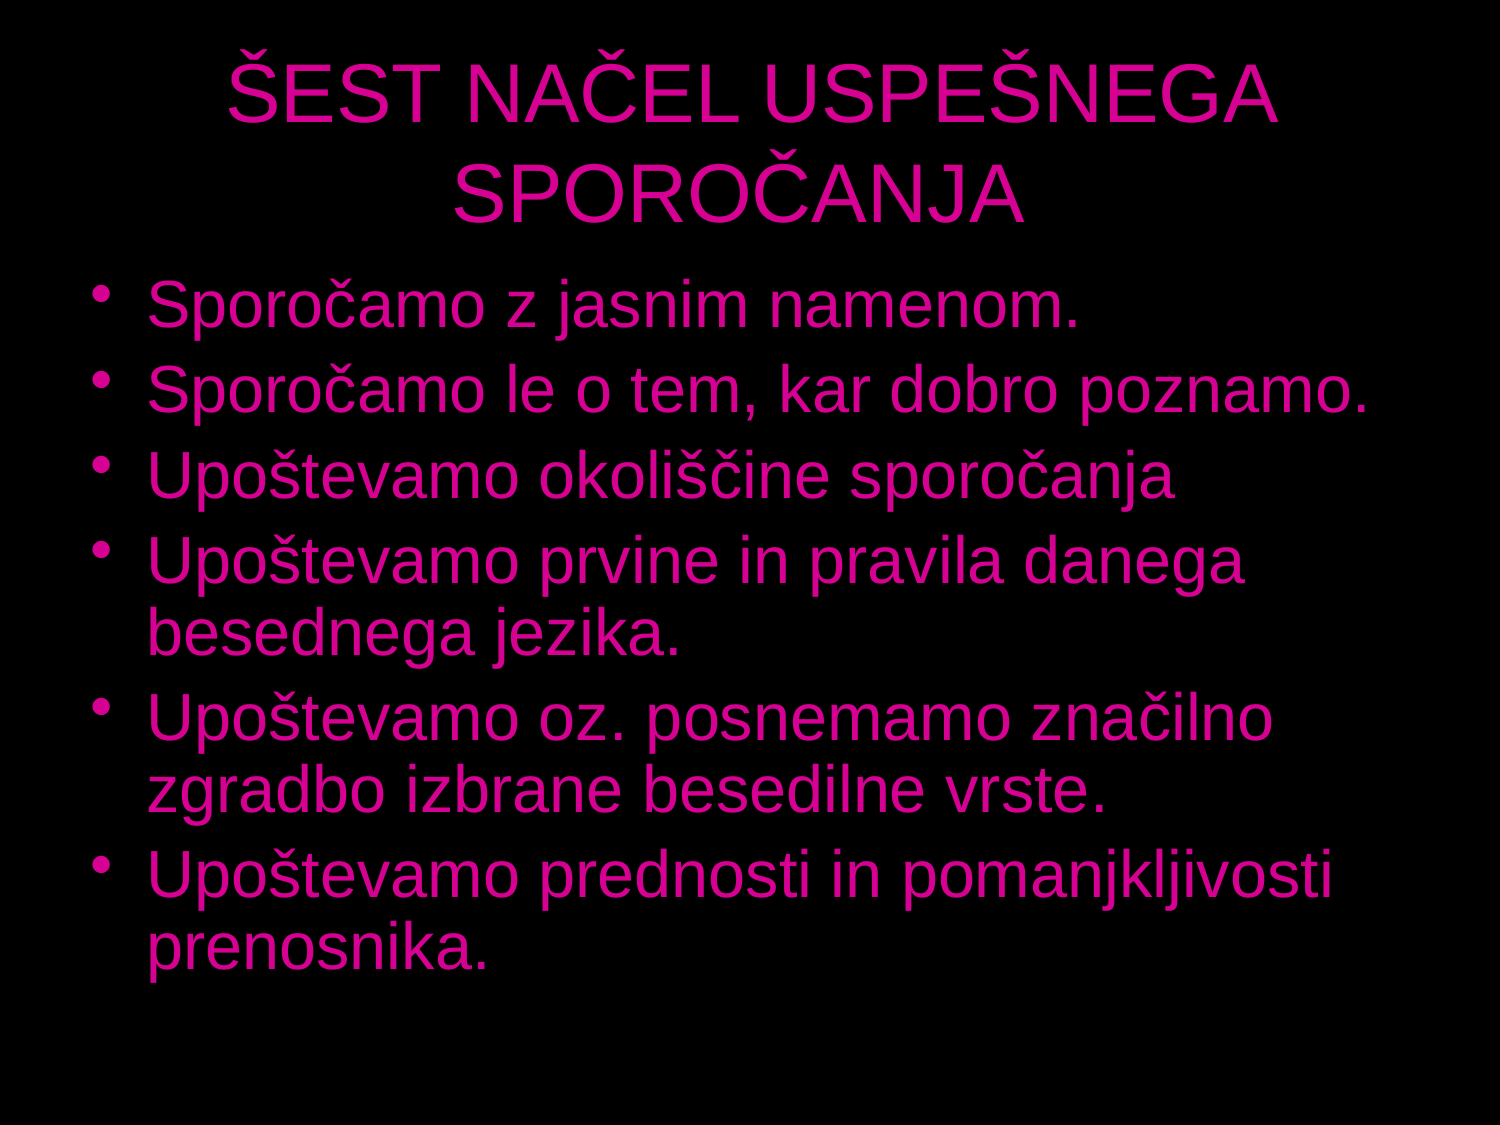

# ŠEST NAČEL USPEŠNEGA SPOROČANJA:
Sporočamo z jasnim namenom.
Sporočamo le o tem, kar dobro poznamo.
Upoštevamo okoliščine sporočanja
Upoštevamo prvine in pravila danega besednega jezika.
Upoštevamo oz. posnemamo značilno zgradbo izbrane besedilne vrste.
Upoštevamo prednosti in pomanjkljivosti prenosnika.